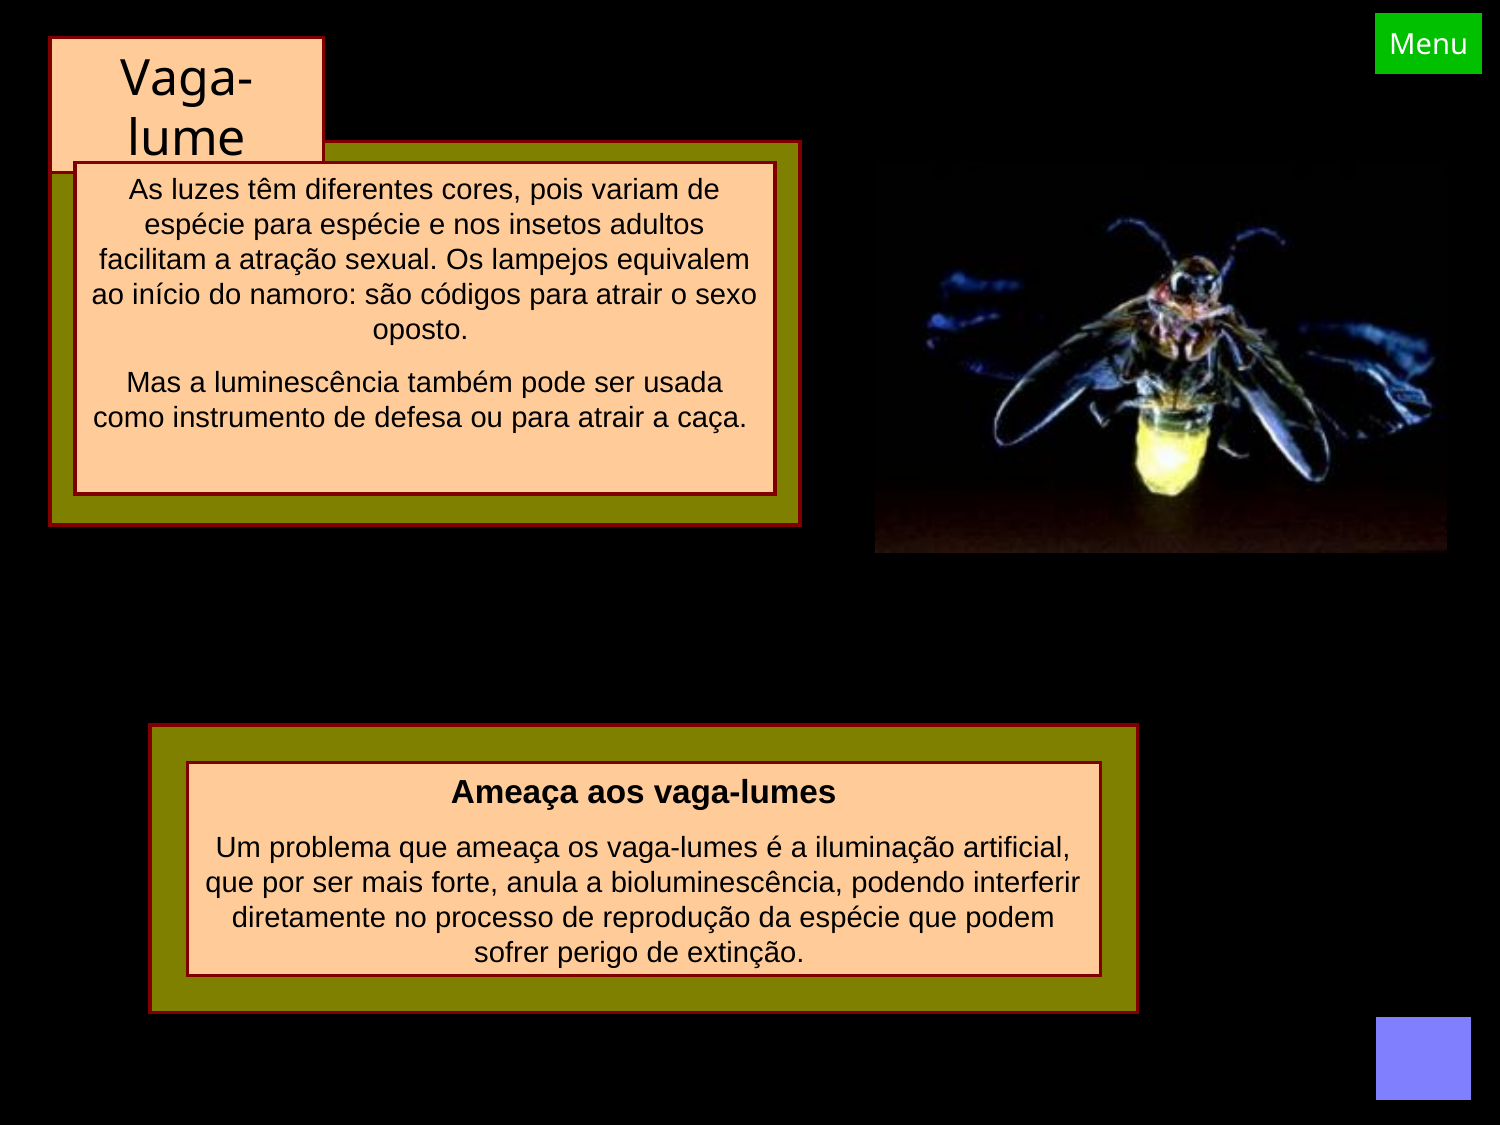

Vaga-lume
As luzes têm diferentes cores, pois variam de espécie para espécie e nos insetos adultos facilitam a atração sexual. Os lampejos equivalem ao início do namoro: são códigos para atrair o sexo oposto.
Mas a luminescência também pode ser usada como instrumento de defesa ou para atrair a caça.
Ameaça aos vaga-lumes
Um problema que ameaça os vaga-lumes é a iluminação artificial, que por ser mais forte, anula a bioluminescência, podendo interferir diretamente no processo de reprodução da espécie que podem sofrer perigo de extinção.